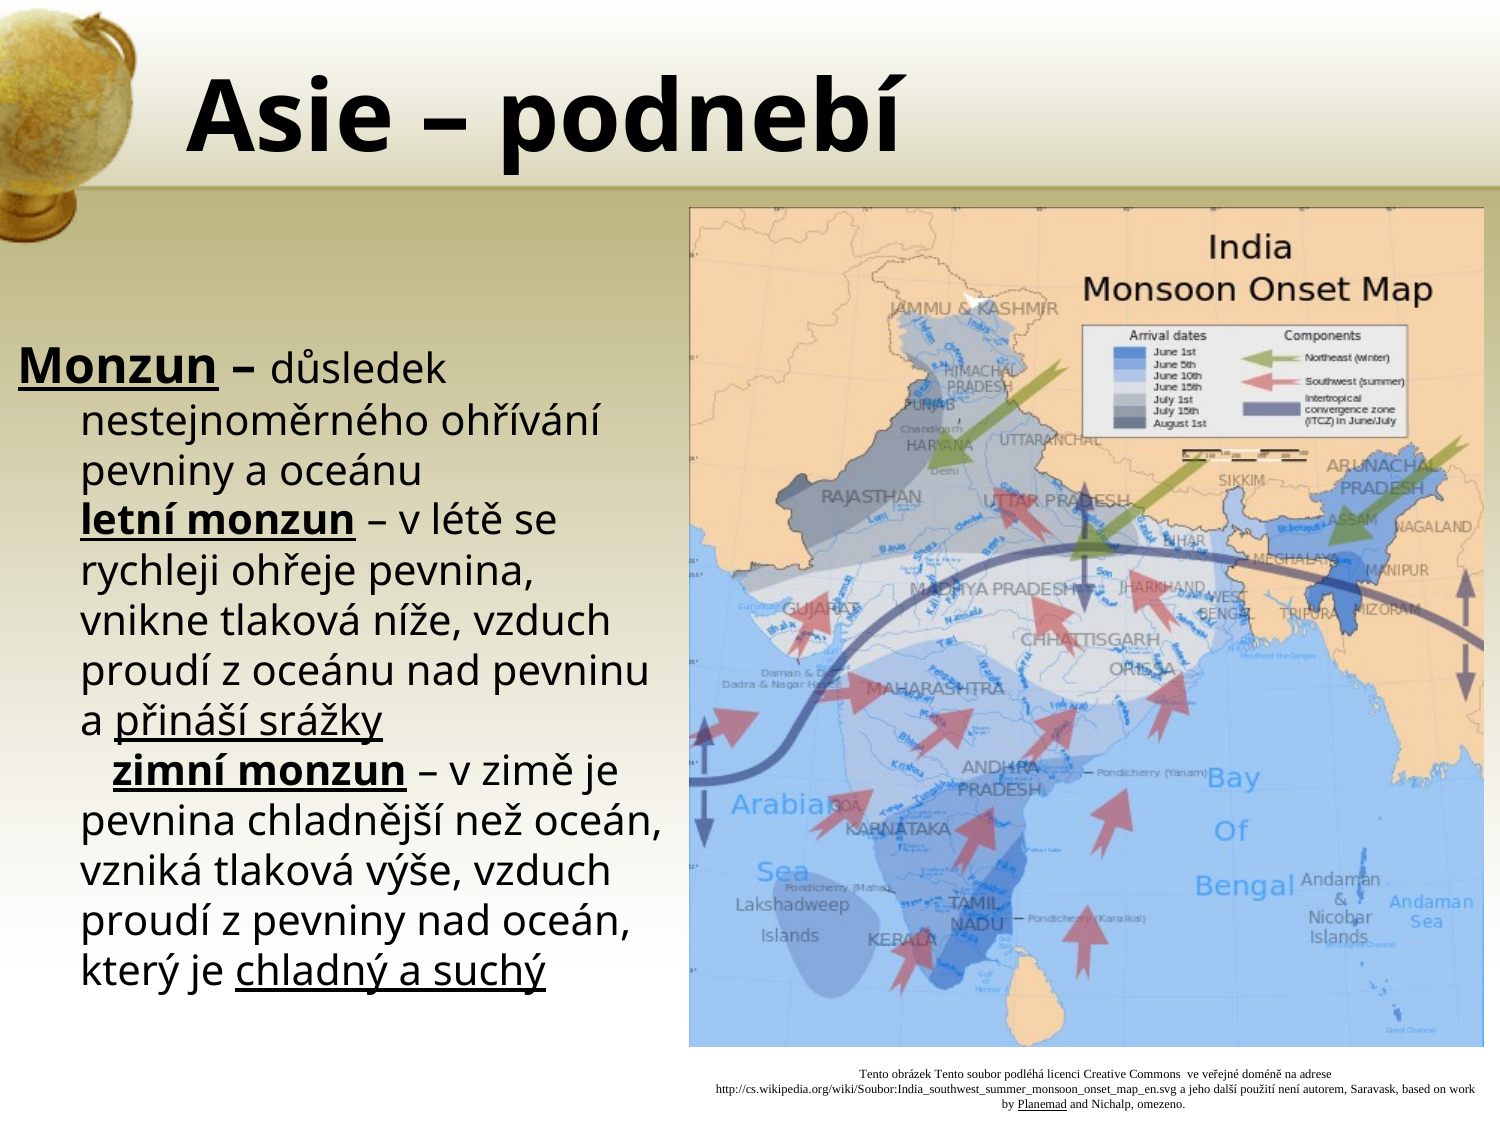

# Asie – podnebí
Monzun – důsledek nestejnoměrného ohřívání pevniny a oceánu		 letní monzun – v létě se rychleji ohřeje pevnina, vnikne tlaková níže, vzduch proudí z oceánu nad pevninu a přináší srážky 		 zimní monzun – v zimě je pevnina chladnější než oceán, vzniká tlaková výše, vzduch proudí z pevniny nad oceán, který je chladný a suchý
Tento obrázek Tento soubor podléhá licenci Creative Commons ve veřejné doméně na adrese http://cs.wikipedia.org/wiki/Soubor:India_southwest_summer_monsoon_onset_map_en.svg a jeho další použití není autorem, Saravask, based on work by Planemad and Nichalp, omezeno.